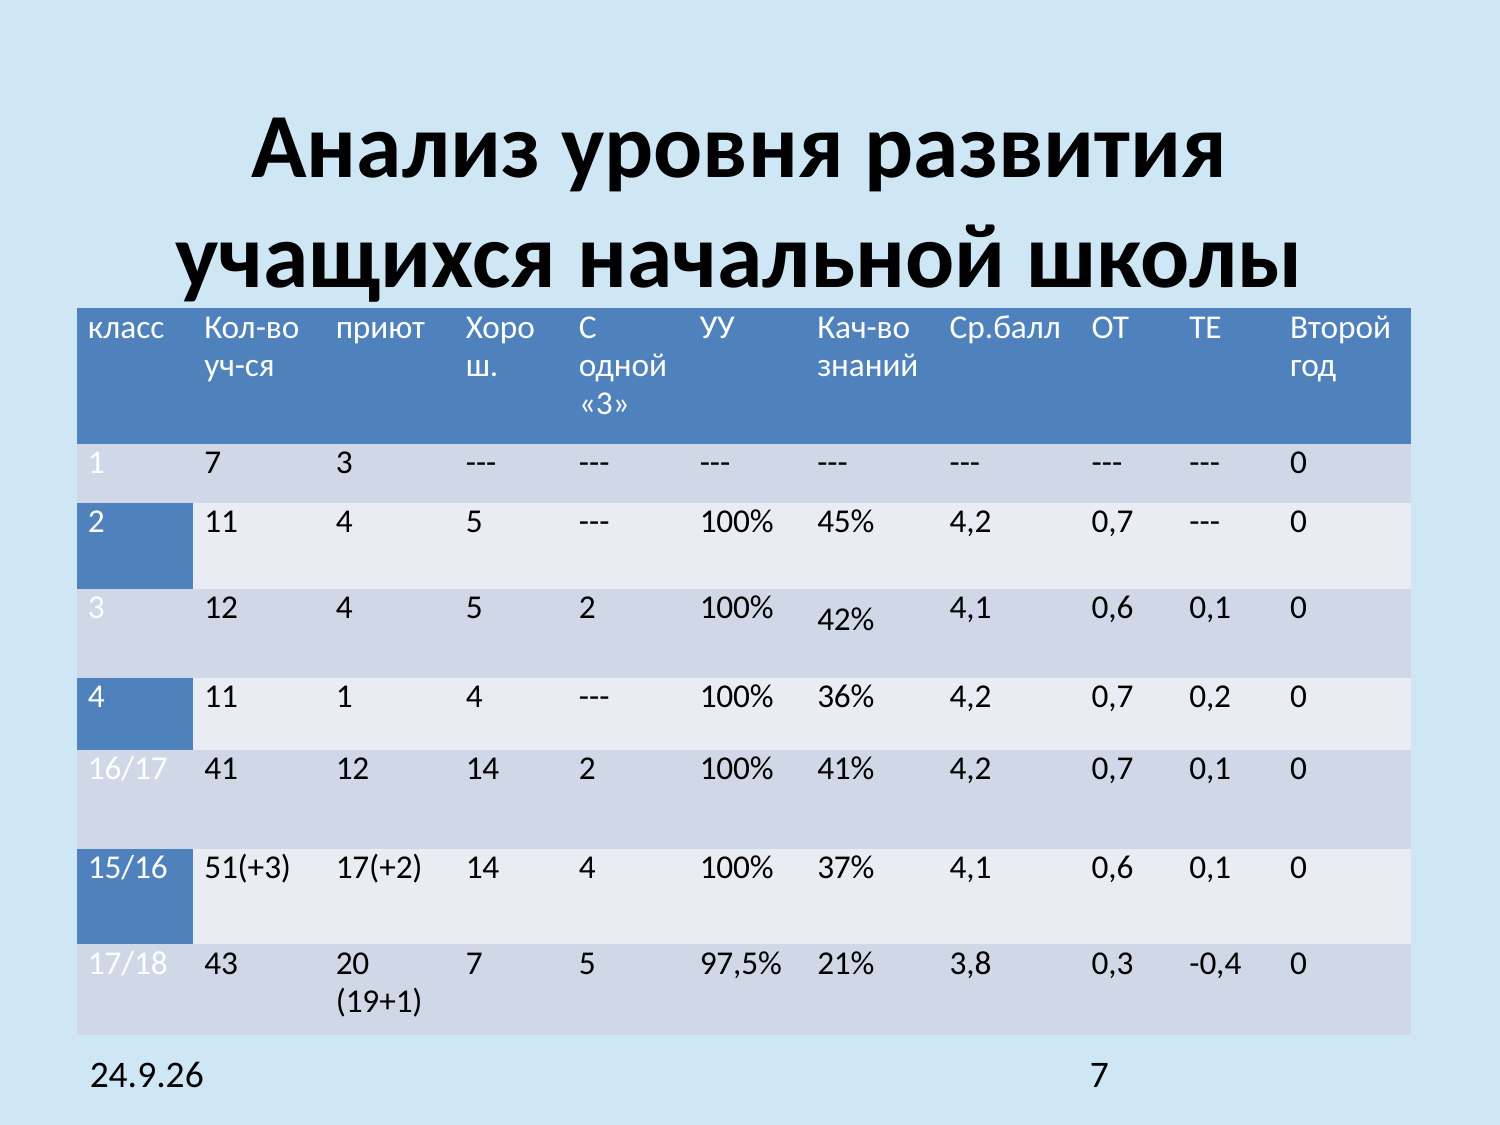

# Анализ уровня развития учащихся начальной школы
| класс | Кол-во уч-ся | приют | Хорош. | С одной «3» | УУ | Кач-во знаний | Ср.балл | ОТ | ТЕ | Второй год |
| --- | --- | --- | --- | --- | --- | --- | --- | --- | --- | --- |
| 1 | 7 | 3 | --- | --- | --- | --- | --- | --- | --- | 0 |
| 2 | 11 | 4 | 5 | --- | 100% | 45% | 4,2 | 0,7 | --- | 0 |
| 3 | 12 | 4 | 5 | 2 | 100% | 42% | 4,1 | 0,6 | 0,1 | 0 |
| 4 | 11 | 1 | 4 | --- | 100% | 36% | 4,2 | 0,7 | 0,2 | 0 |
| 16/17 | 41 | 12 | 14 | 2 | 100% | 41% | 4,2 | 0,7 | 0,1 | 0 |
| 15/16 | 51(+3) | 17(+2) | 14 | 4 | 100% | 37% | 4,1 | 0,6 | 0,1 | 0 |
| 17/18 | 43 | 20 (19+1) | 7 | 5 | 97,5% | 21% | 3,8 | 0,3 | -0,4 | 0 |